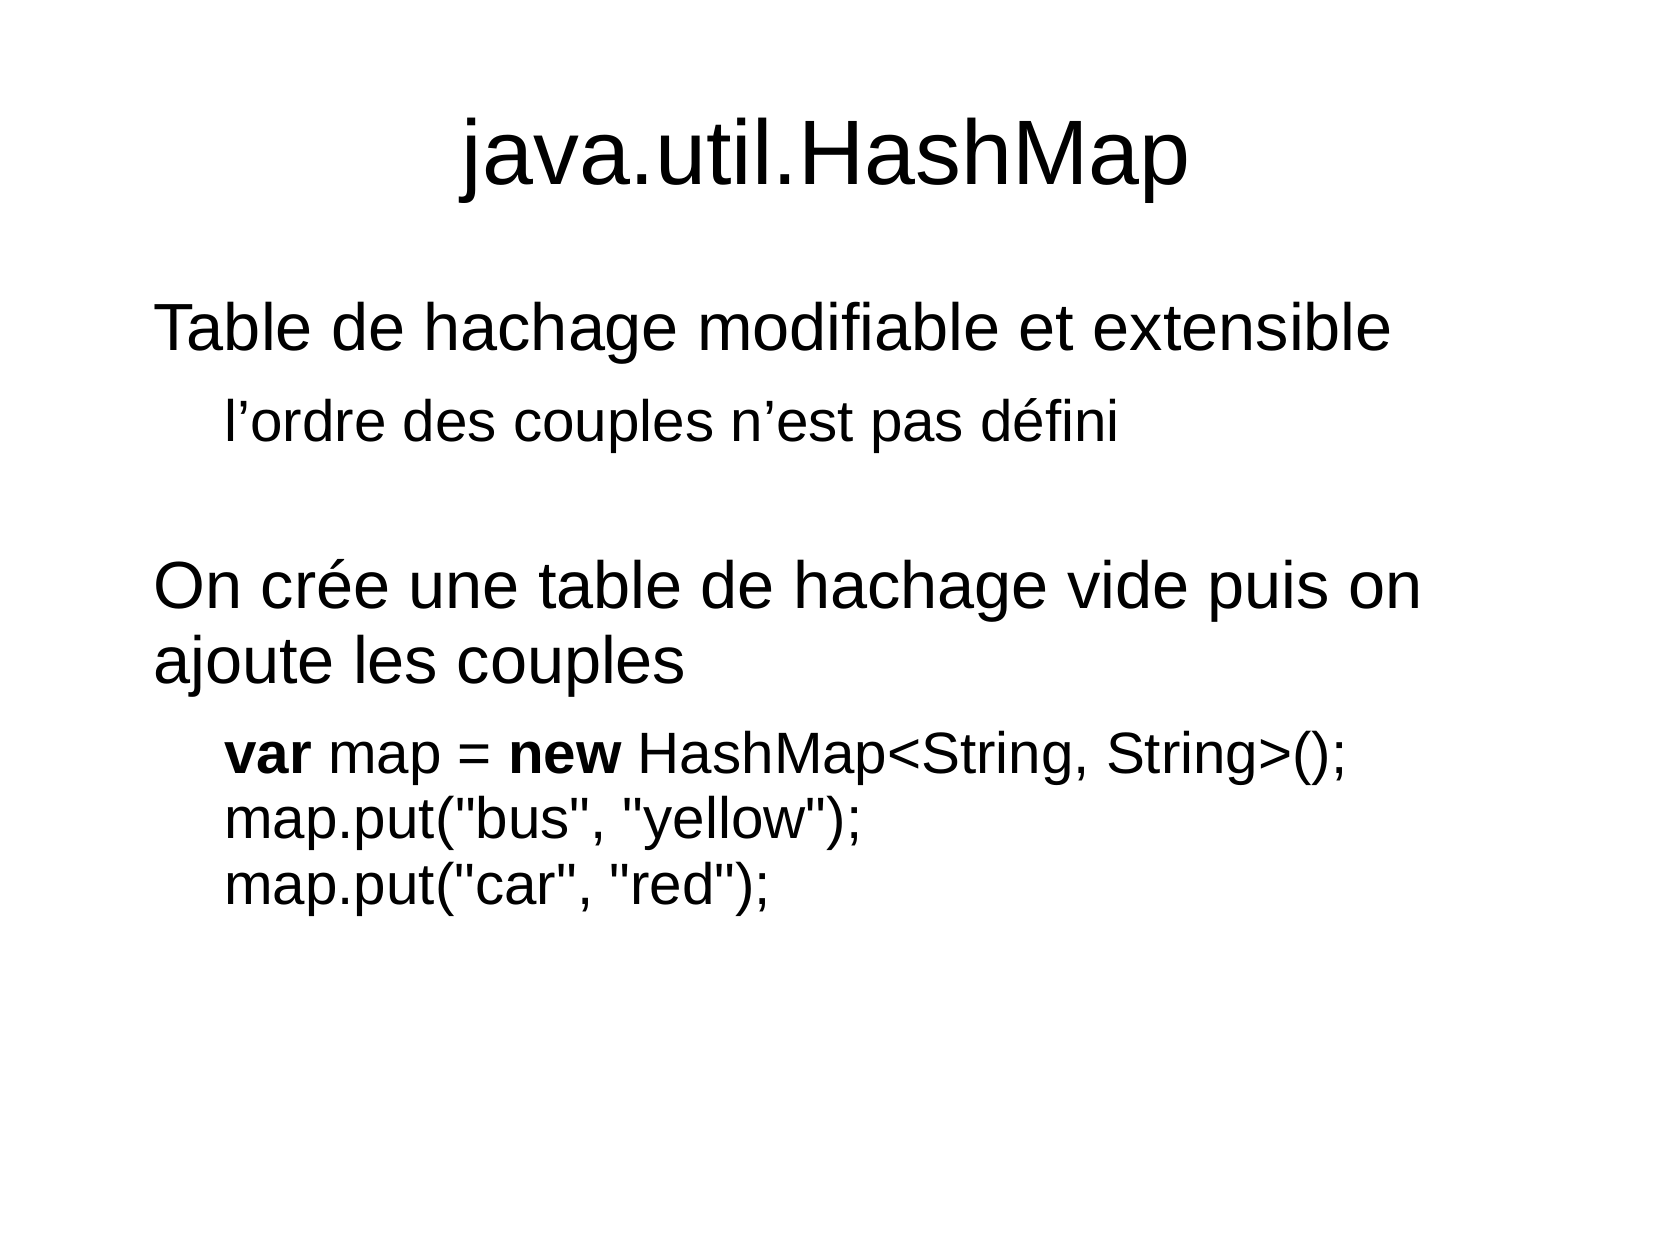

# java.util.HashMap
Table de hachage modifiable et extensible
l’ordre des couples n’est pas défini
On crée une table de hachage vide puis on ajoute les couples
var map = new HashMap<String, String>();
map.put("bus", "yellow");
map.put("car", "red");